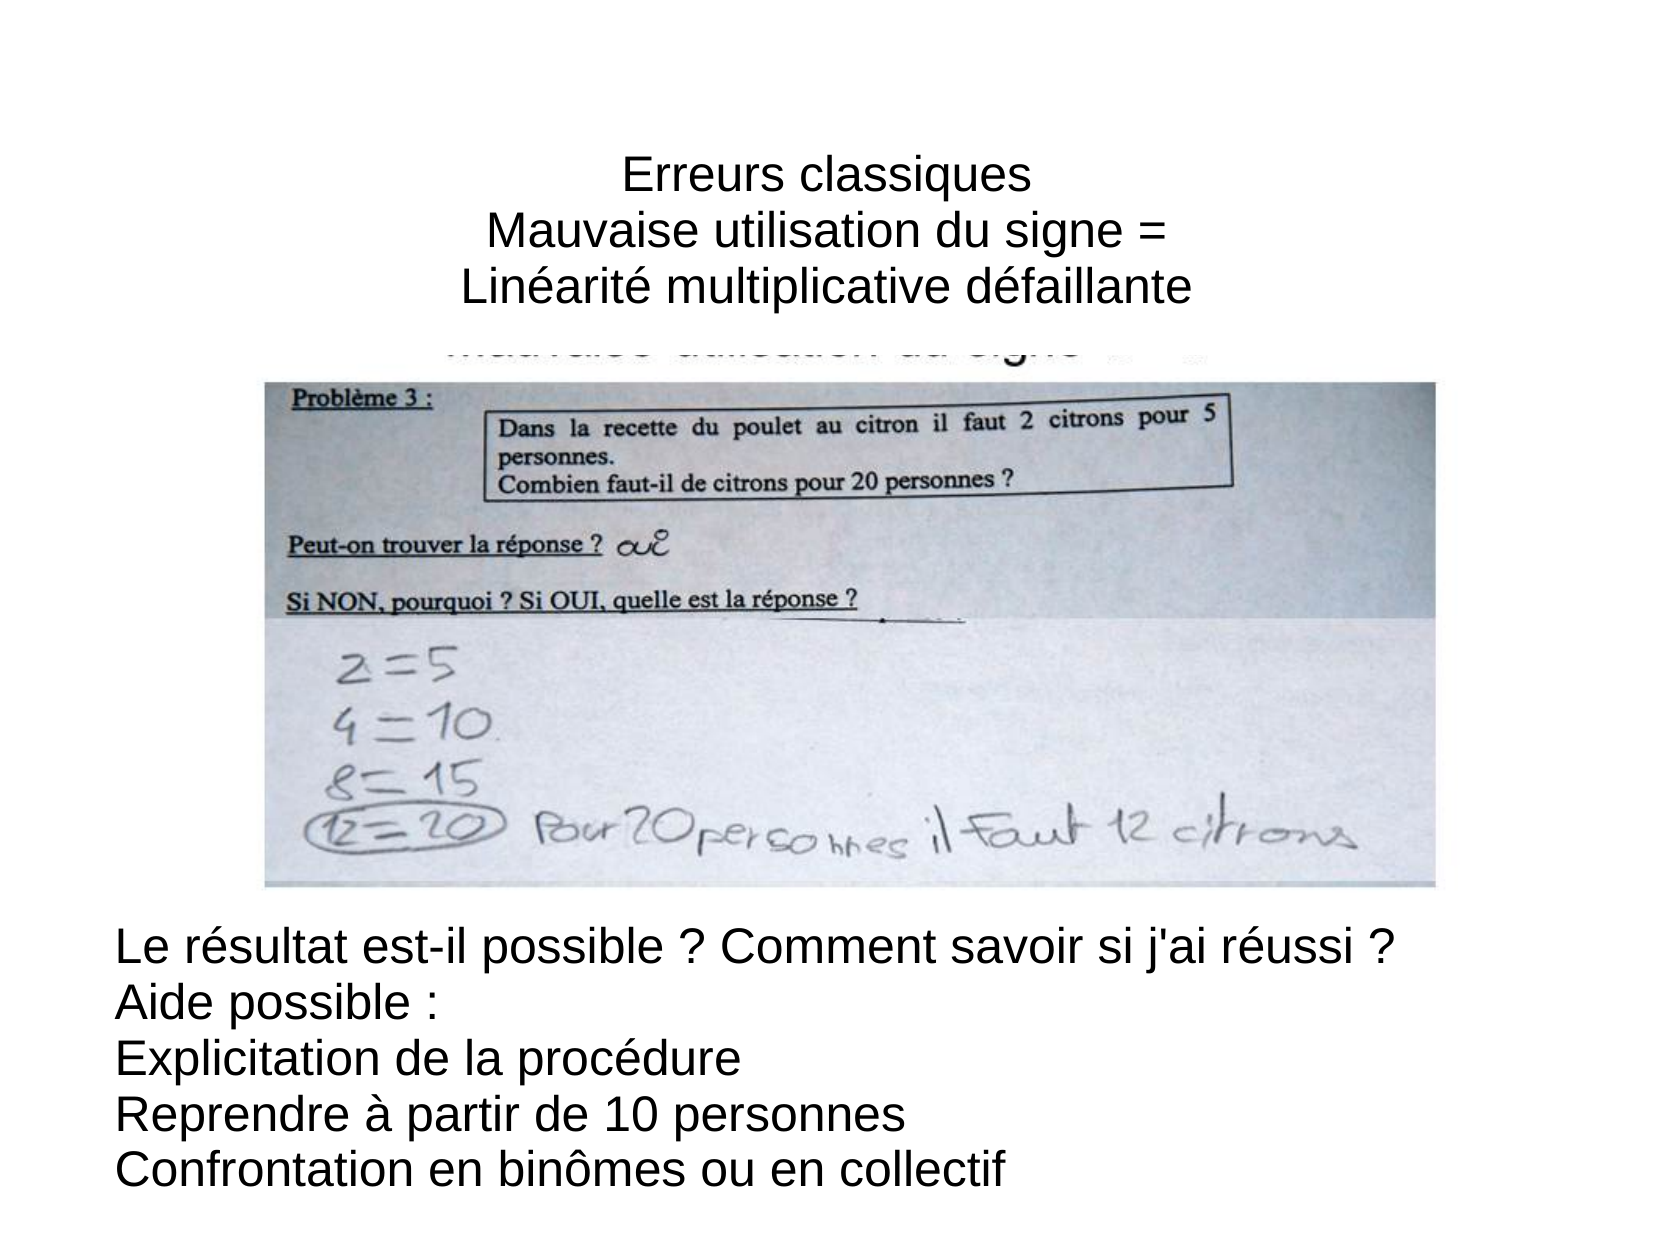

Erreurs classiques
Mauvaise utilisation du signe =
Linéarité multiplicative défaillante
Le résultat est-il possible ? Comment savoir si j'ai réussi ?
Aide possible :
Explicitation de la procédure
Reprendre à partir de 10 personnes
Confrontation en binômes ou en collectif